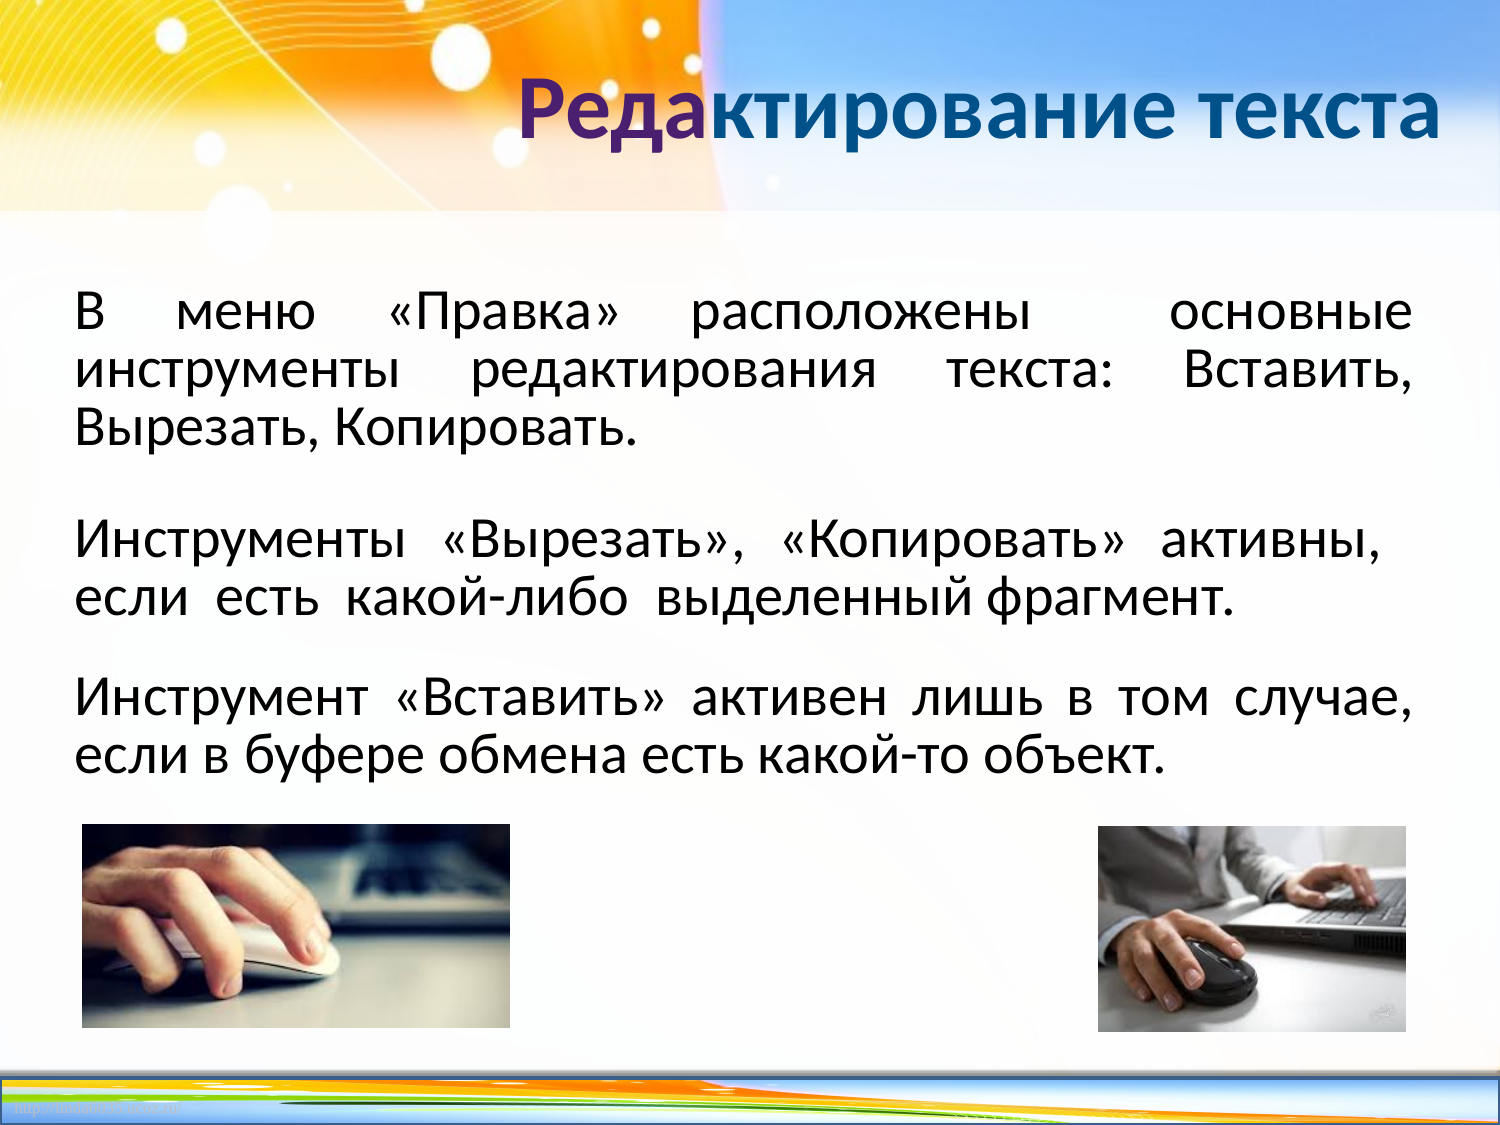

# Редактирование текста
В меню «Правка» расположены основные инструменты редактирования текста: Вставить, Вырезать, Копировать.
Инструменты «Вырезать», «Копировать» активны, если есть какой-либо выделенный фрагмент.
Инструмент «Вставить» активен лишь в том случае, если в буфере обмена есть какой-то объект.